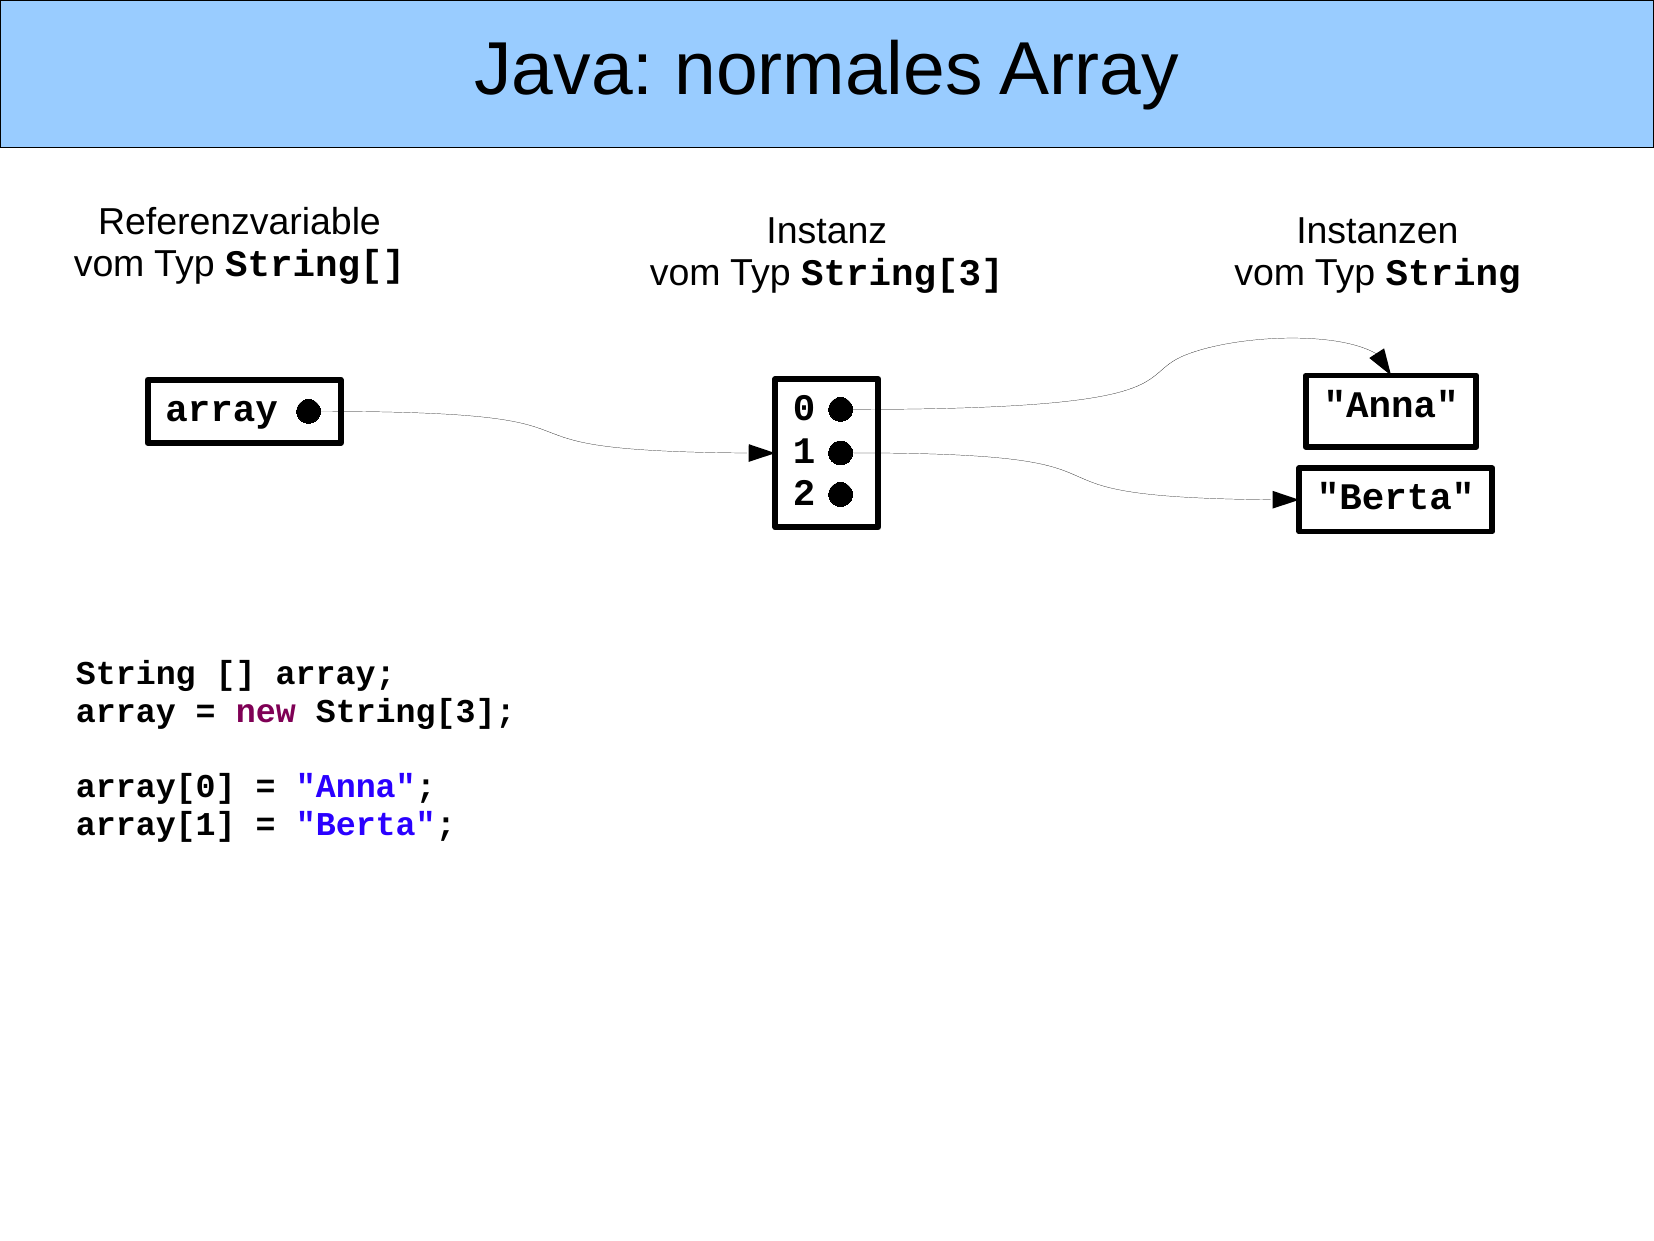

Java: normales Array
Referenzvariable
vom Typ String[]
Instanz
vom Typ String[3]
Instanzen
vom Typ String
"Anna"
0
1
2
array
"Berta"
String [] array;
array = new String[3];
array[0] = "Anna";
array[1] = "Berta";